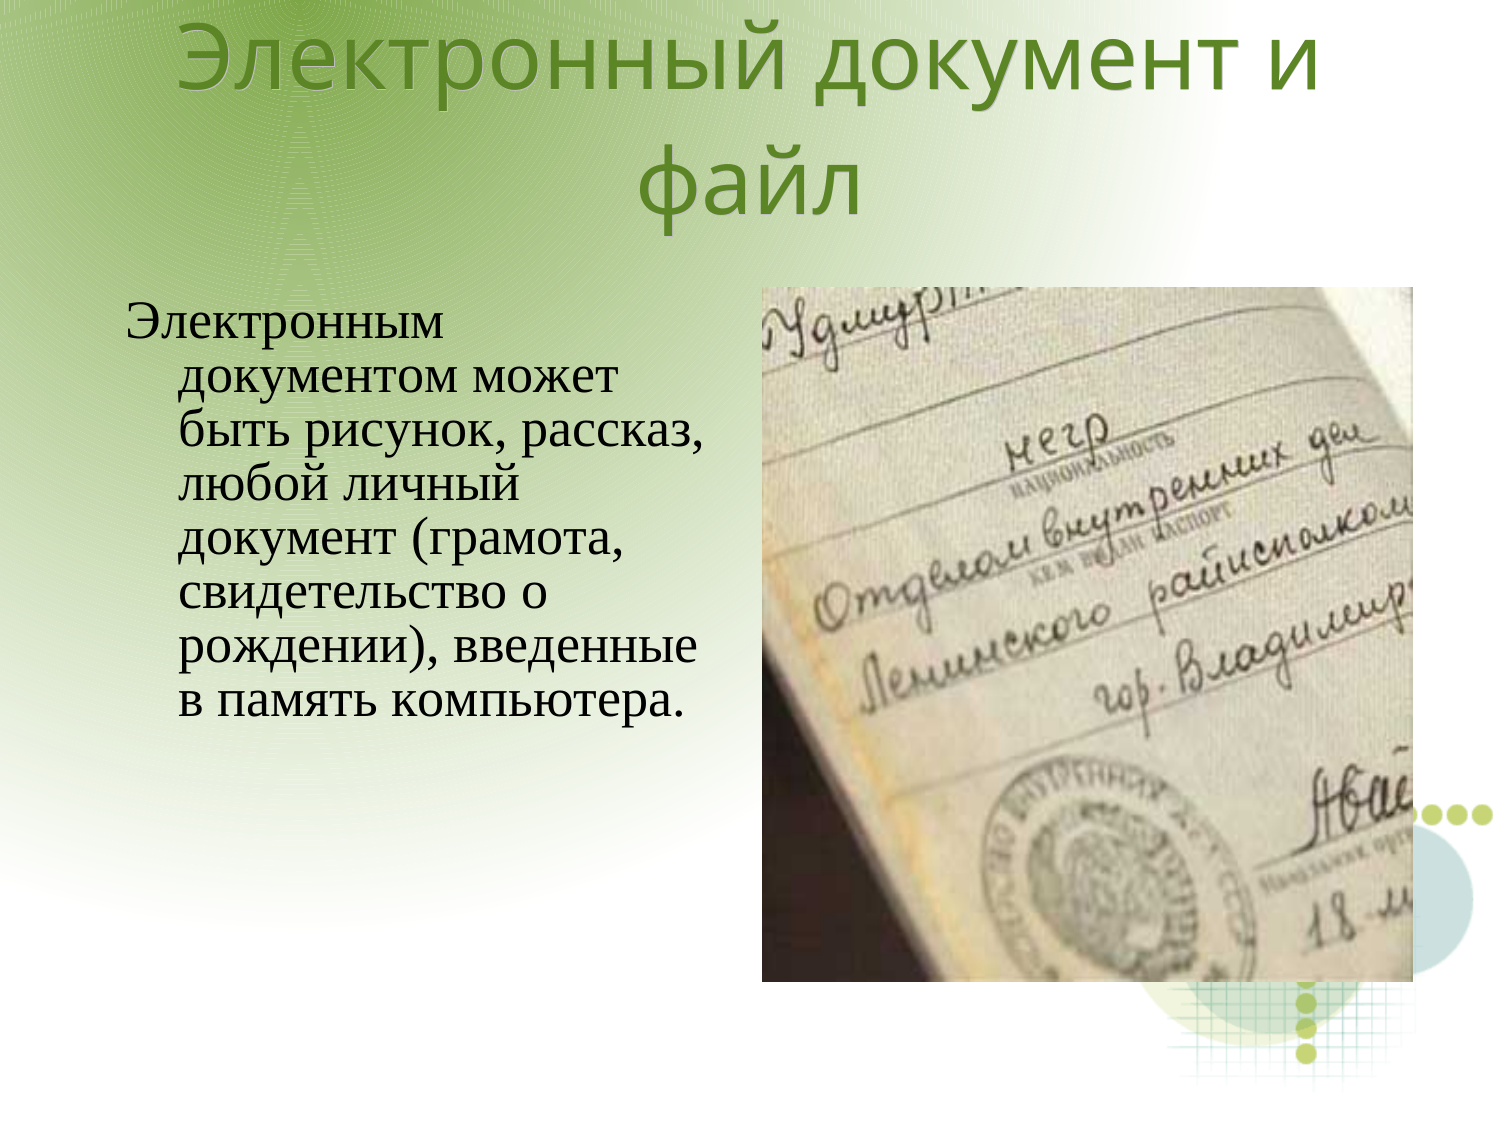

# Электронный документ и файл
Электронным документом может быть рисунок, рассказ, любой личный документ (грамота, свидетельство о рождении), введенные в память компьютера.